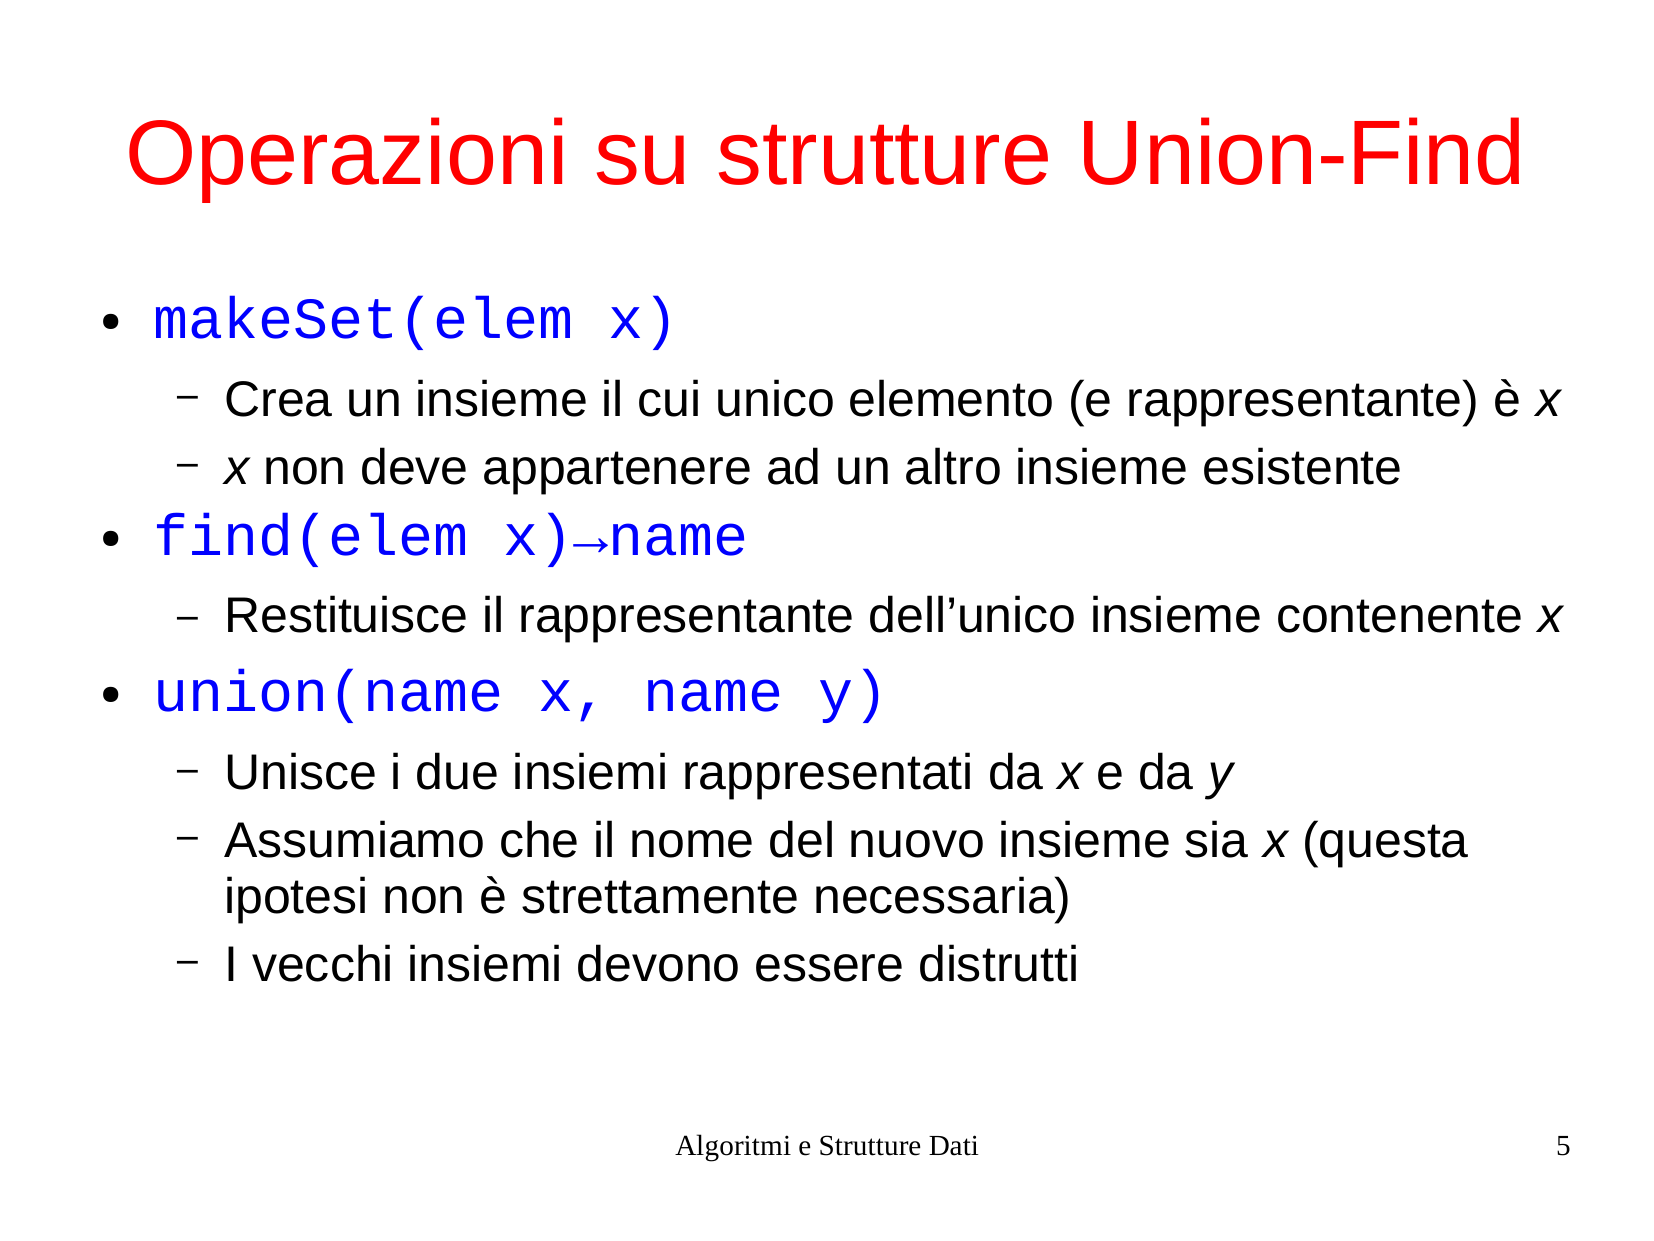

# Operazioni su strutture Union-Find
makeSet(elem x)
Crea un insieme il cui unico elemento (e rappresentante) è x
x non deve appartenere ad un altro insieme esistente
find(elem x)→name
Restituisce il rappresentante dell’unico insieme contenente x
union(name x, name y)
Unisce i due insiemi rappresentati da x e da y
Assumiamo che il nome del nuovo insieme sia x (questa ipotesi non è strettamente necessaria)
I vecchi insiemi devono essere distrutti
Algoritmi e Strutture Dati
5